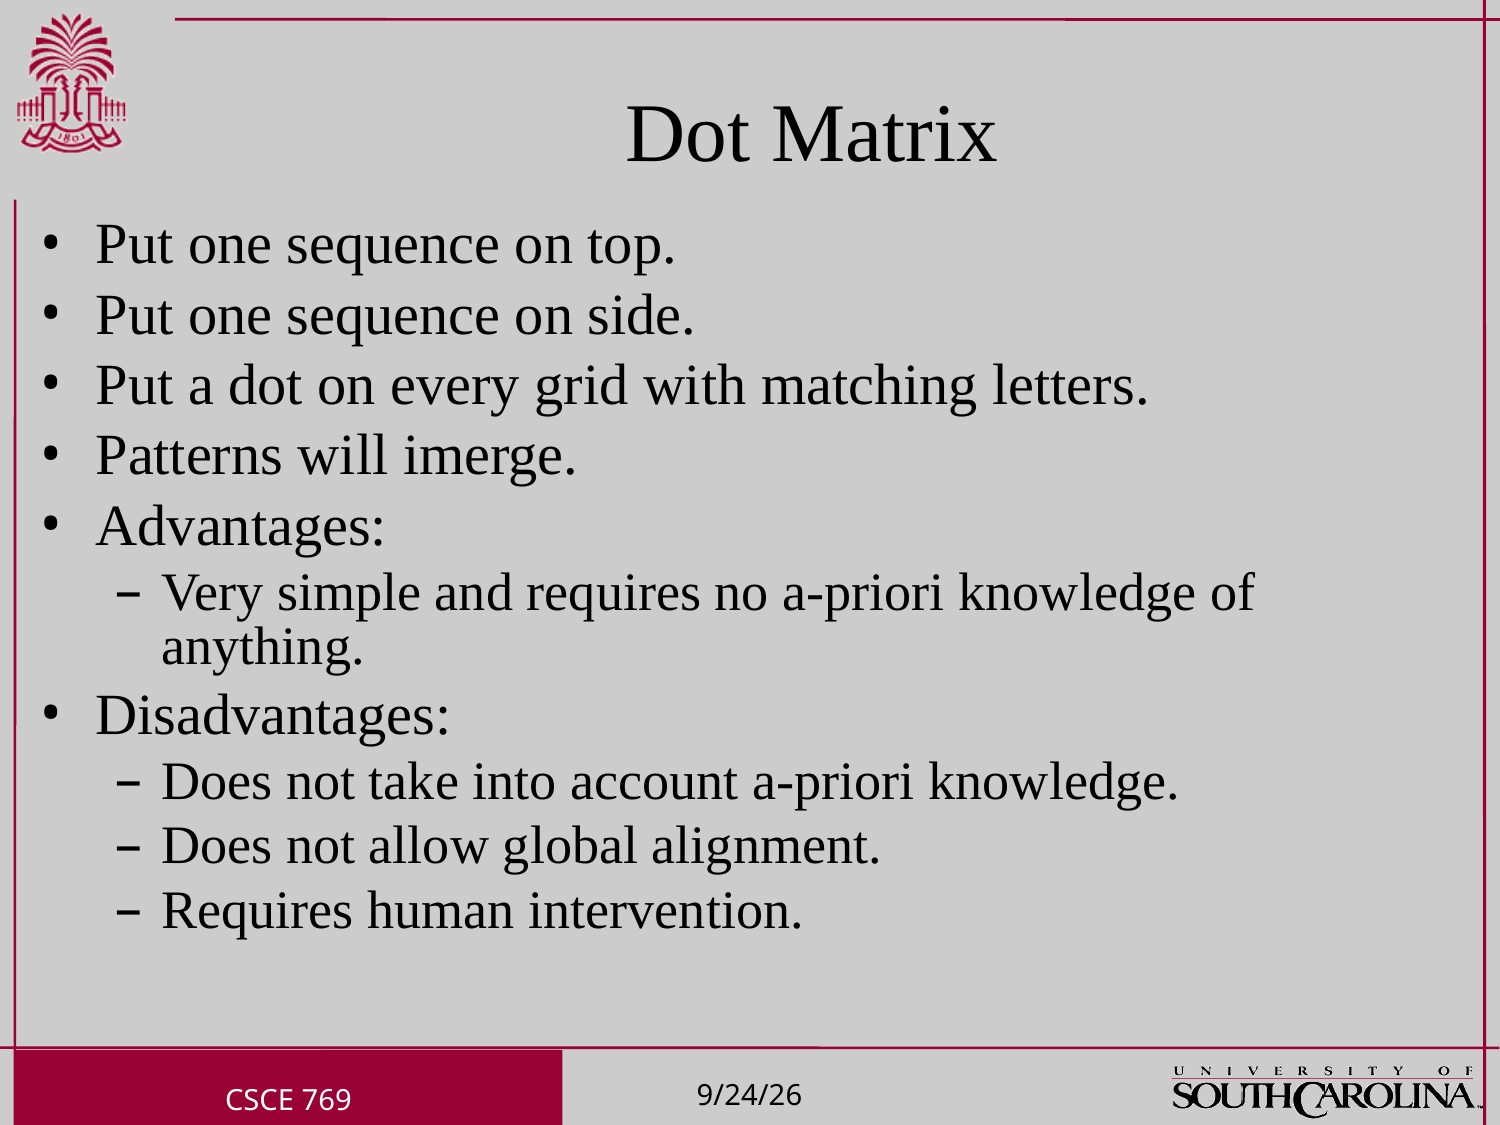

# Dot Matrix
Put one sequence on top.
Put one sequence on side.
Put a dot on every grid with matching letters.
Patterns will imerge.
Advantages:
Very simple and requires no a-priori knowledge of anything.
Disadvantages:
Does not take into account a-priori knowledge.
Does not allow global alignment.
Requires human intervention.